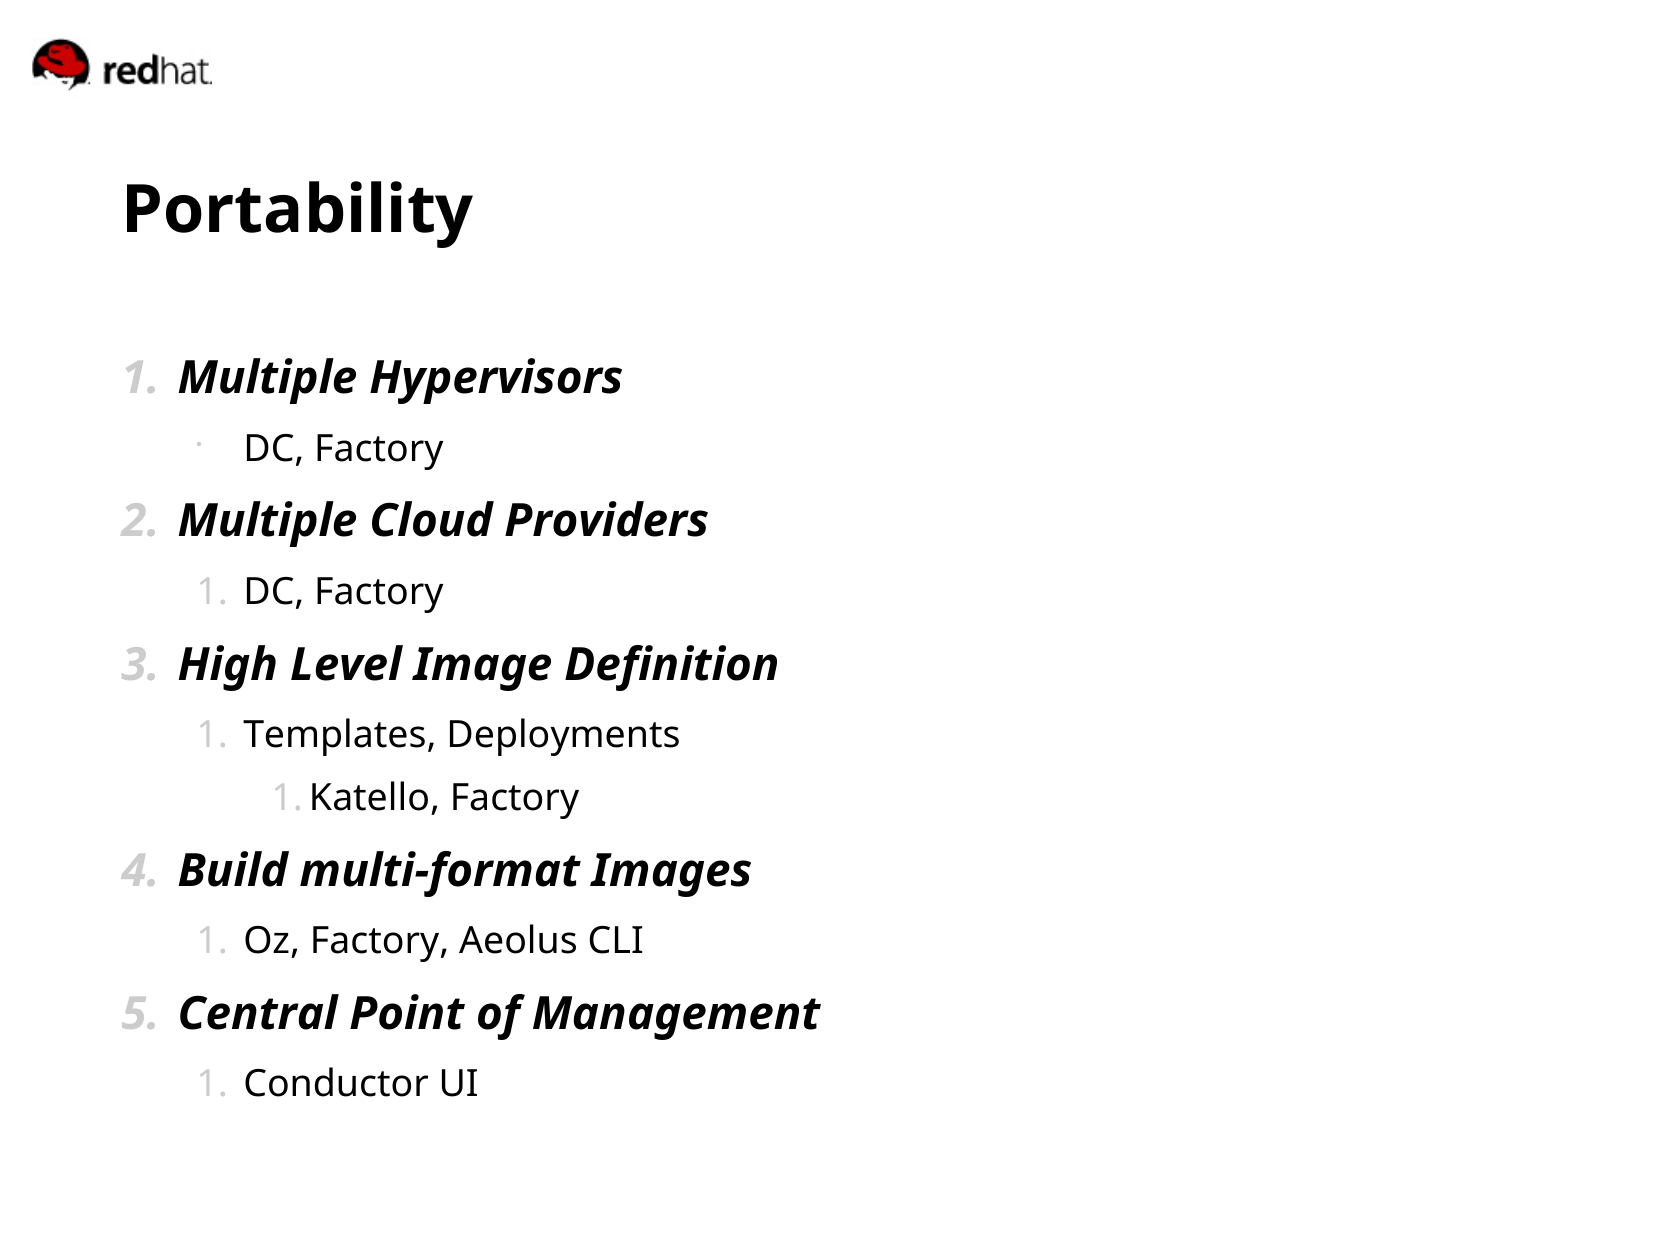

# Portability
Multiple Hypervisors
DC, Factory
Multiple Cloud Providers
DC, Factory
High Level Image Definition
Templates, Deployments
Katello, Factory
Build multi-format Images
Oz, Factory, Aeolus CLI
Central Point of Management
Conductor UI